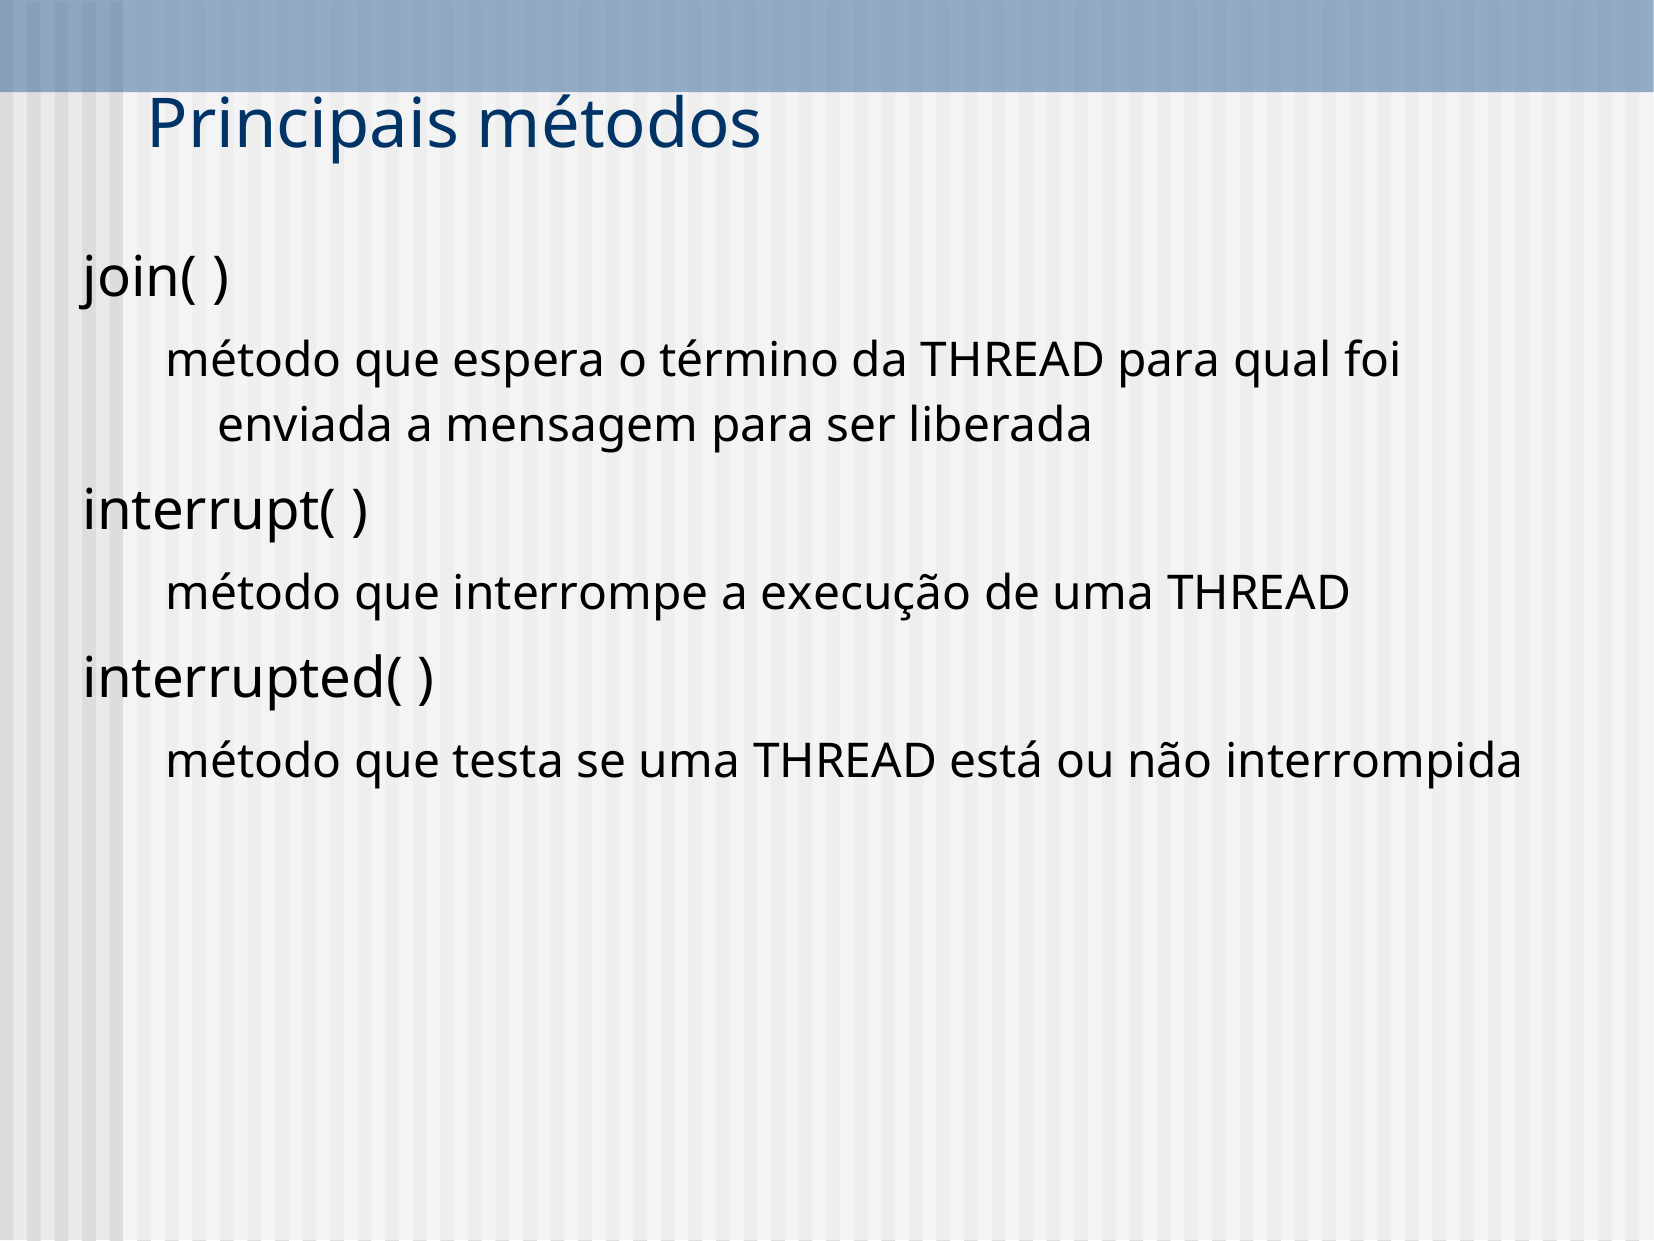

# Principais métodos
join( )
método que espera o término da THREAD para qual foi enviada a mensagem para ser liberada
interrupt( )
método que interrompe a execução de uma THREAD
interrupted( )
método que testa se uma THREAD está ou não interrompida